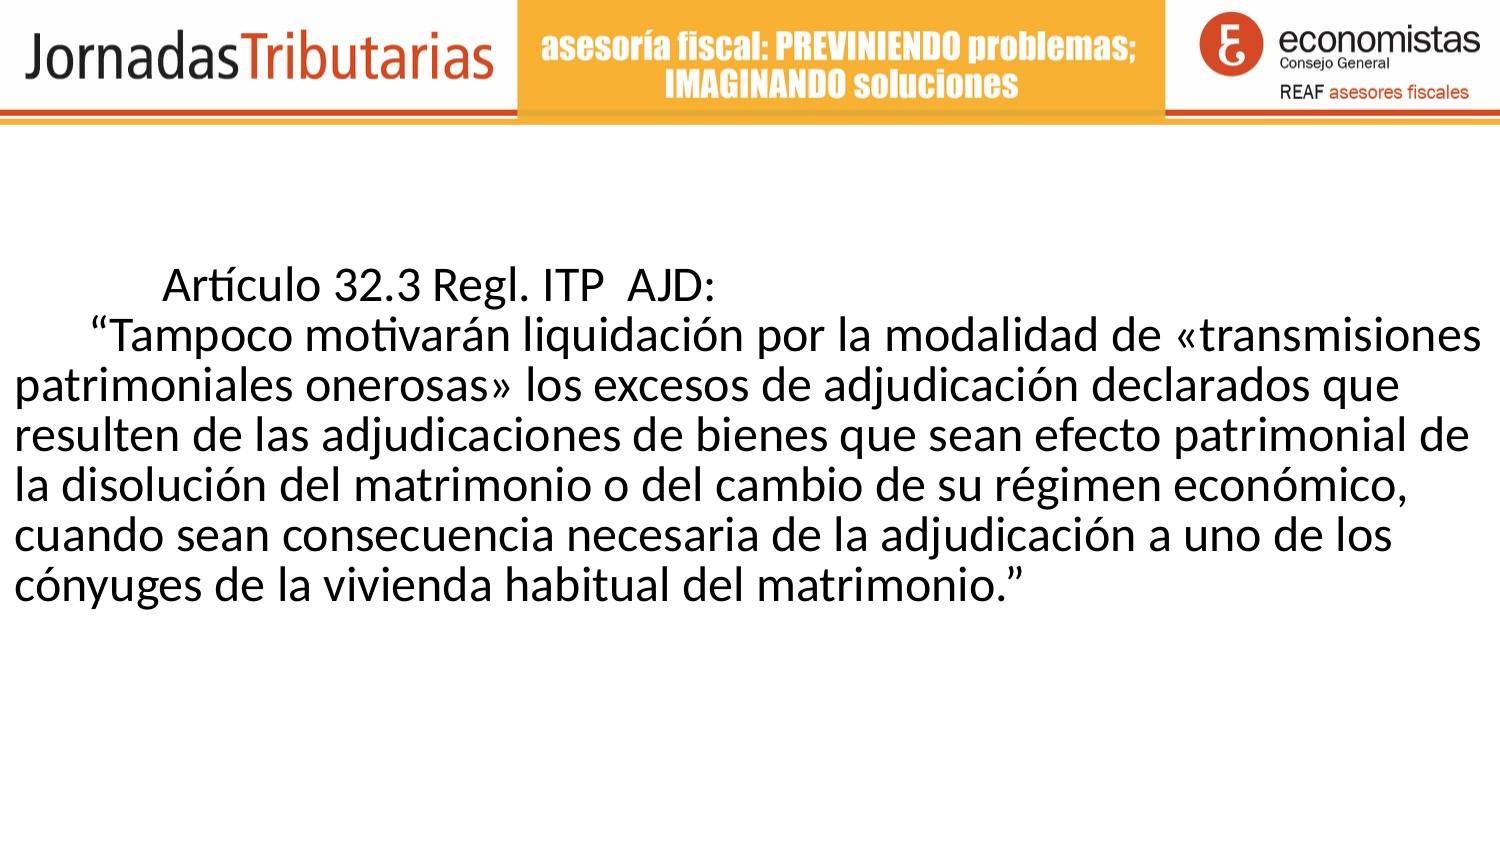

Artículo 32.3 Regl. ITP AJD:
	“Tampoco motivarán liquidación por la modalidad de «transmisiones patrimoniales onerosas» los excesos de adjudicación declarados que resulten de las adjudicaciones de bienes que sean efecto patrimonial de la disolución del matrimonio o del cambio de su régimen económico, cuando sean consecuencia necesaria de la adjudicación a uno de los cónyuges de la vivienda habitual del matrimonio.”